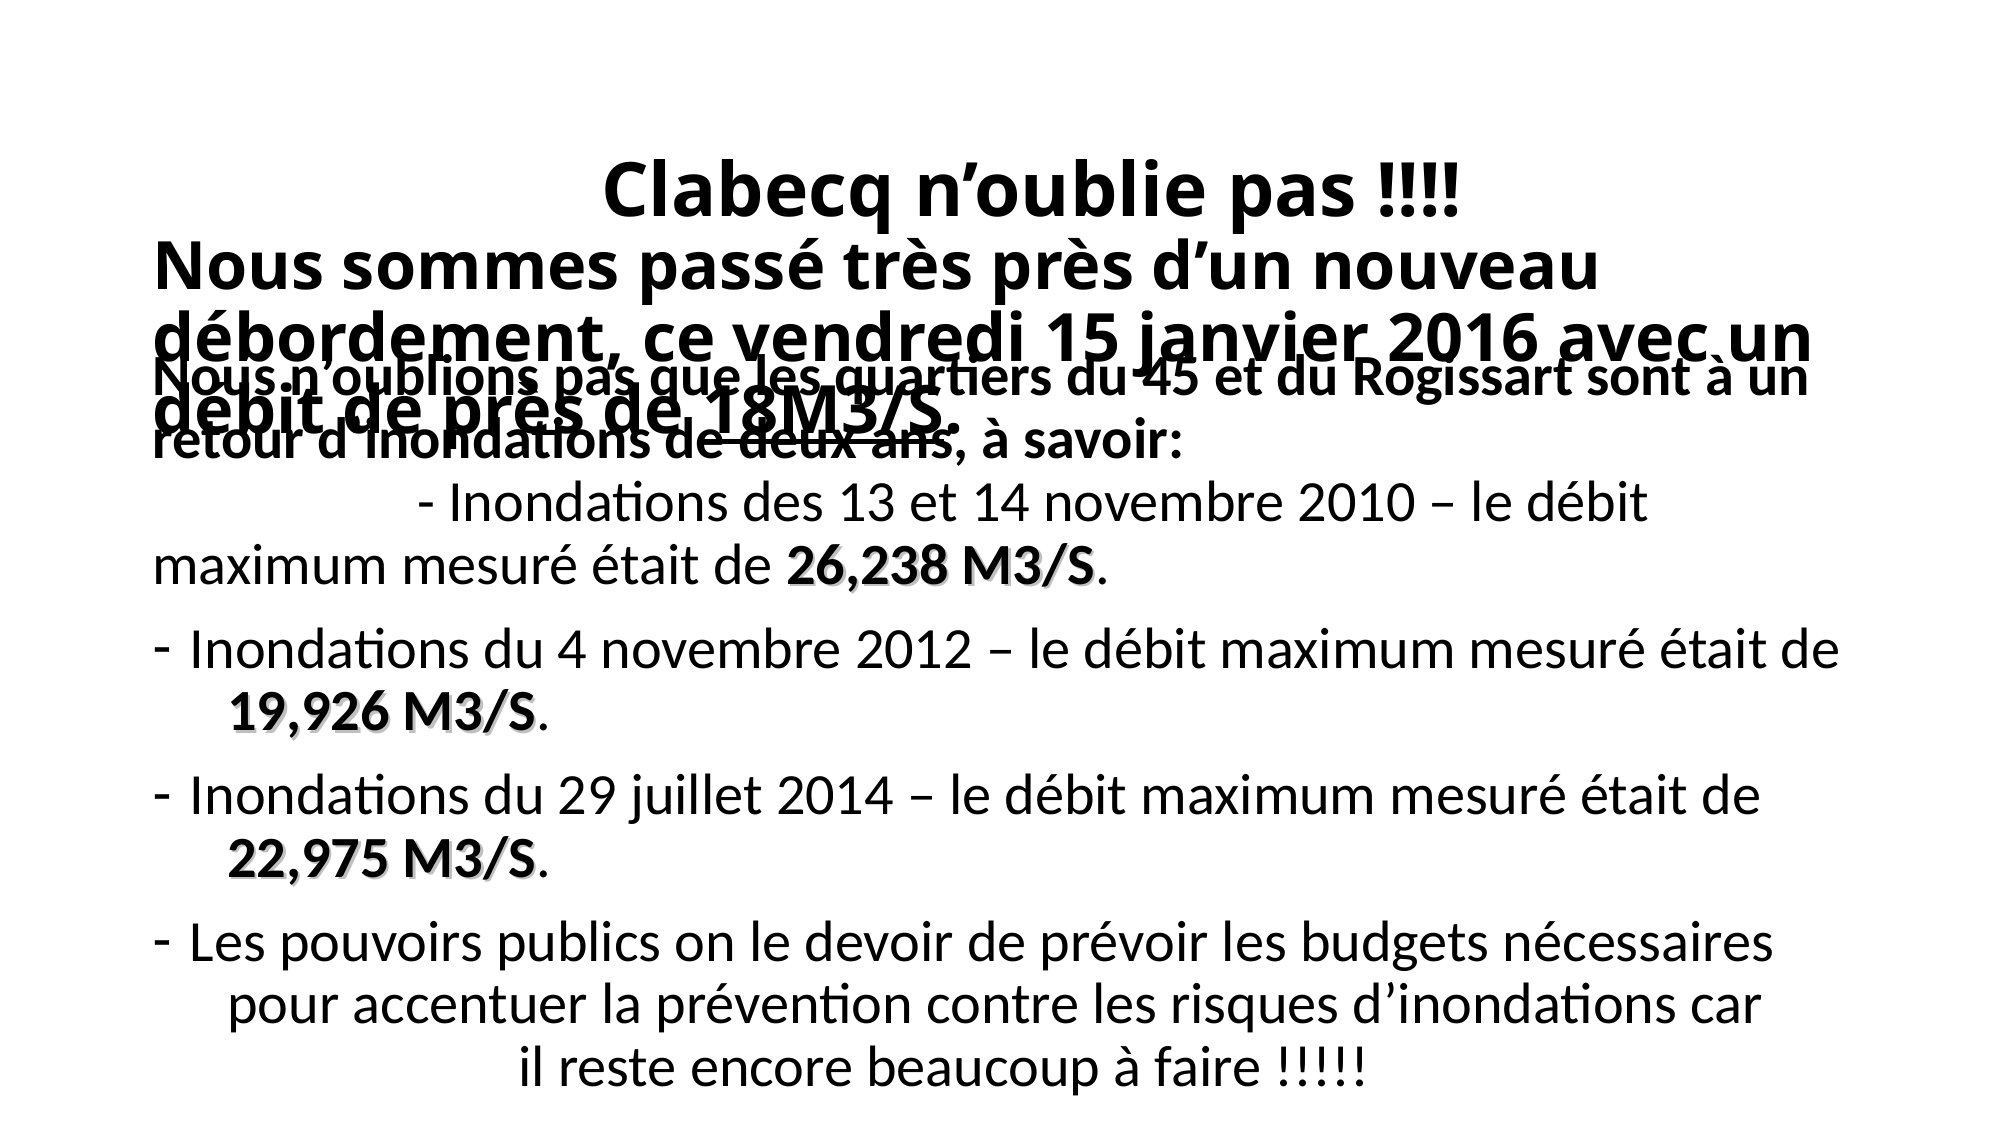

# Clabecq n’oublie pas !!!! Nous sommes passé très près d’un nouveau débordement, ce vendredi 15 janvier 2016 avec un débit de près de 18M3/S.
Nous n’oublions pas que les quartiers du 45 et du Rogissart sont à un retour d’inondations de deux ans, à savoir: - Inondations des 13 et 14 novembre 2010 – le débit maximum mesuré était de 26,238 M3/S.
Inondations du 4 novembre 2012 – le débit maximum mesuré était de 19,926 M3/S.
Inondations du 29 juillet 2014 – le débit maximum mesuré était de 22,975 M3/S.
Les pouvoirs publics on le devoir de prévoir les budgets nécessaires pour accentuer la prévention contre les risques d’inondations car il reste encore beaucoup à faire !!!!!